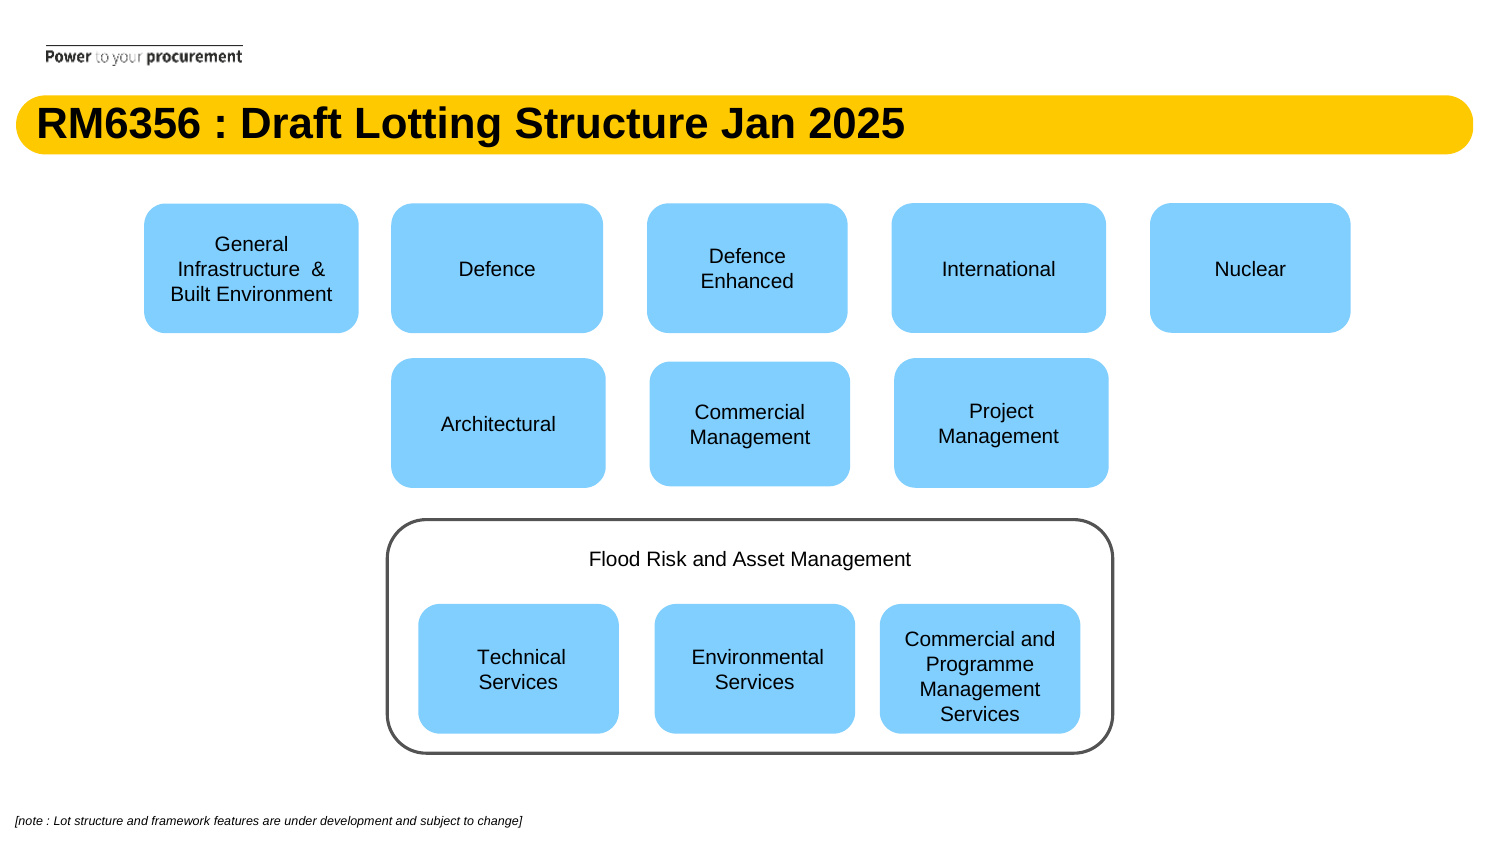

# RM6356 : Draft Lotting Structure Jan 2025
Nuclear
International
Defence Enhanced
Defence
General Infrastructure & Built Environment
Project Management
Architectural
Commercial Management
Flood Risk and Asset Management
 Technical Services
 Environmental Services
Commercial and Programme Management Services
[note : Lot structure and framework features are under development and subject to change]